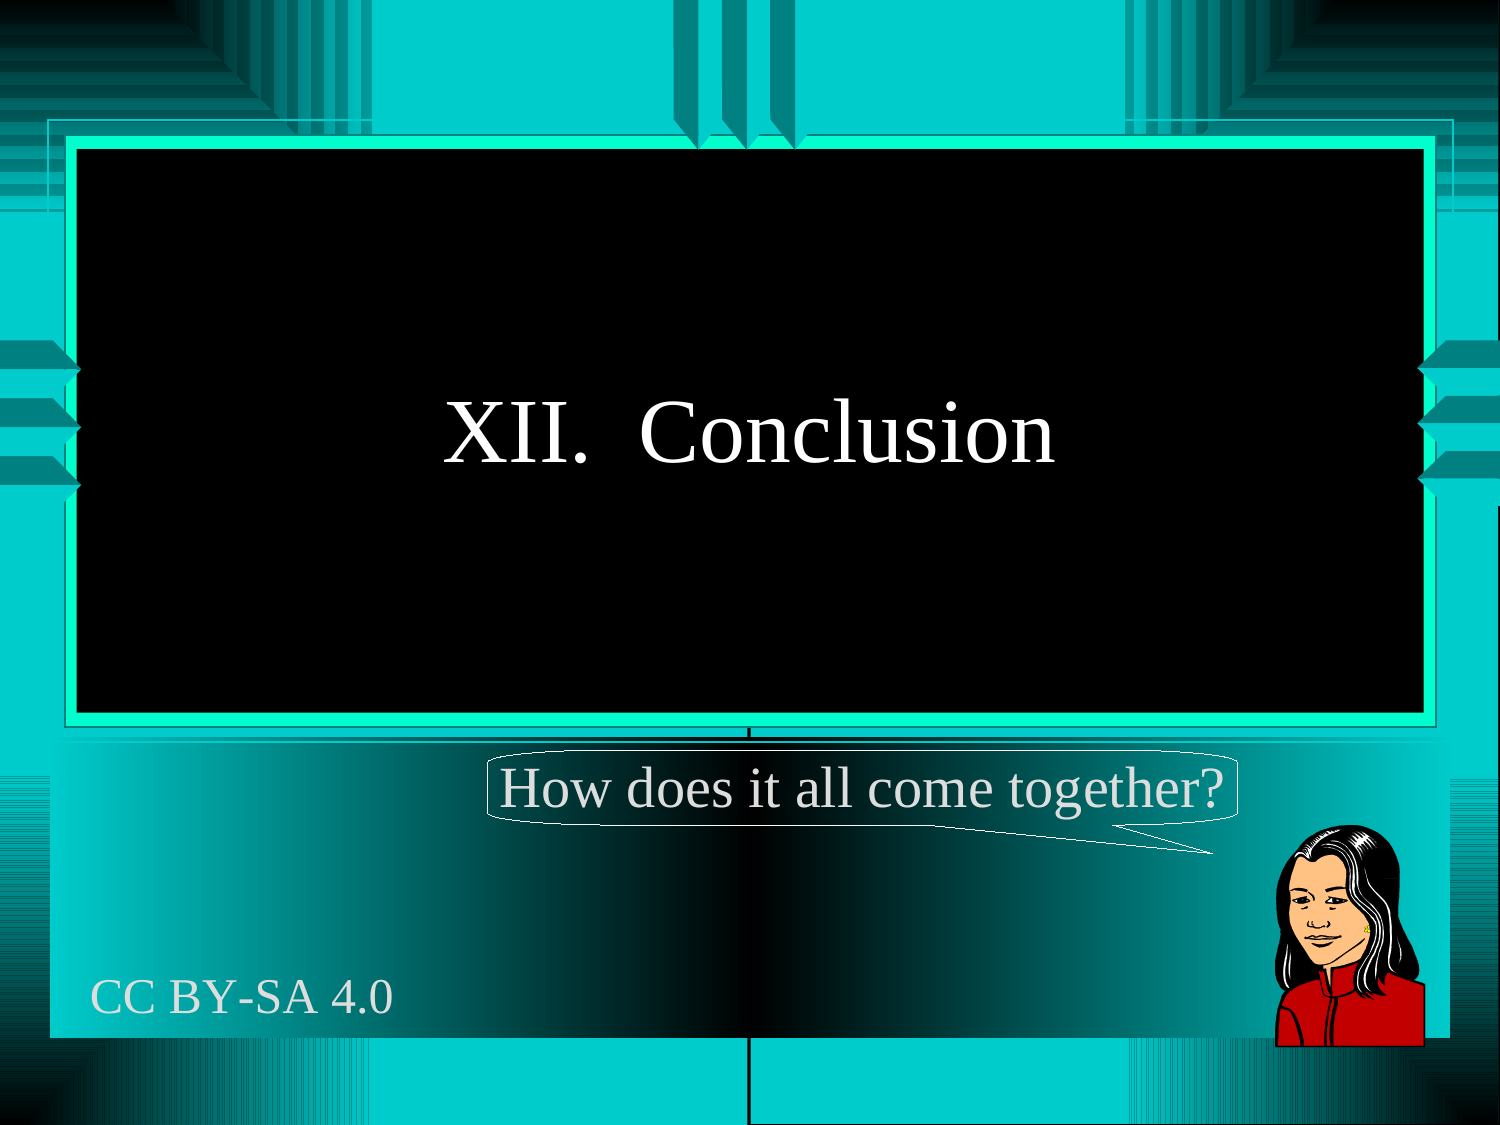

# XII. Conclusion
How does it all come together?
CC BY-SA 4.0